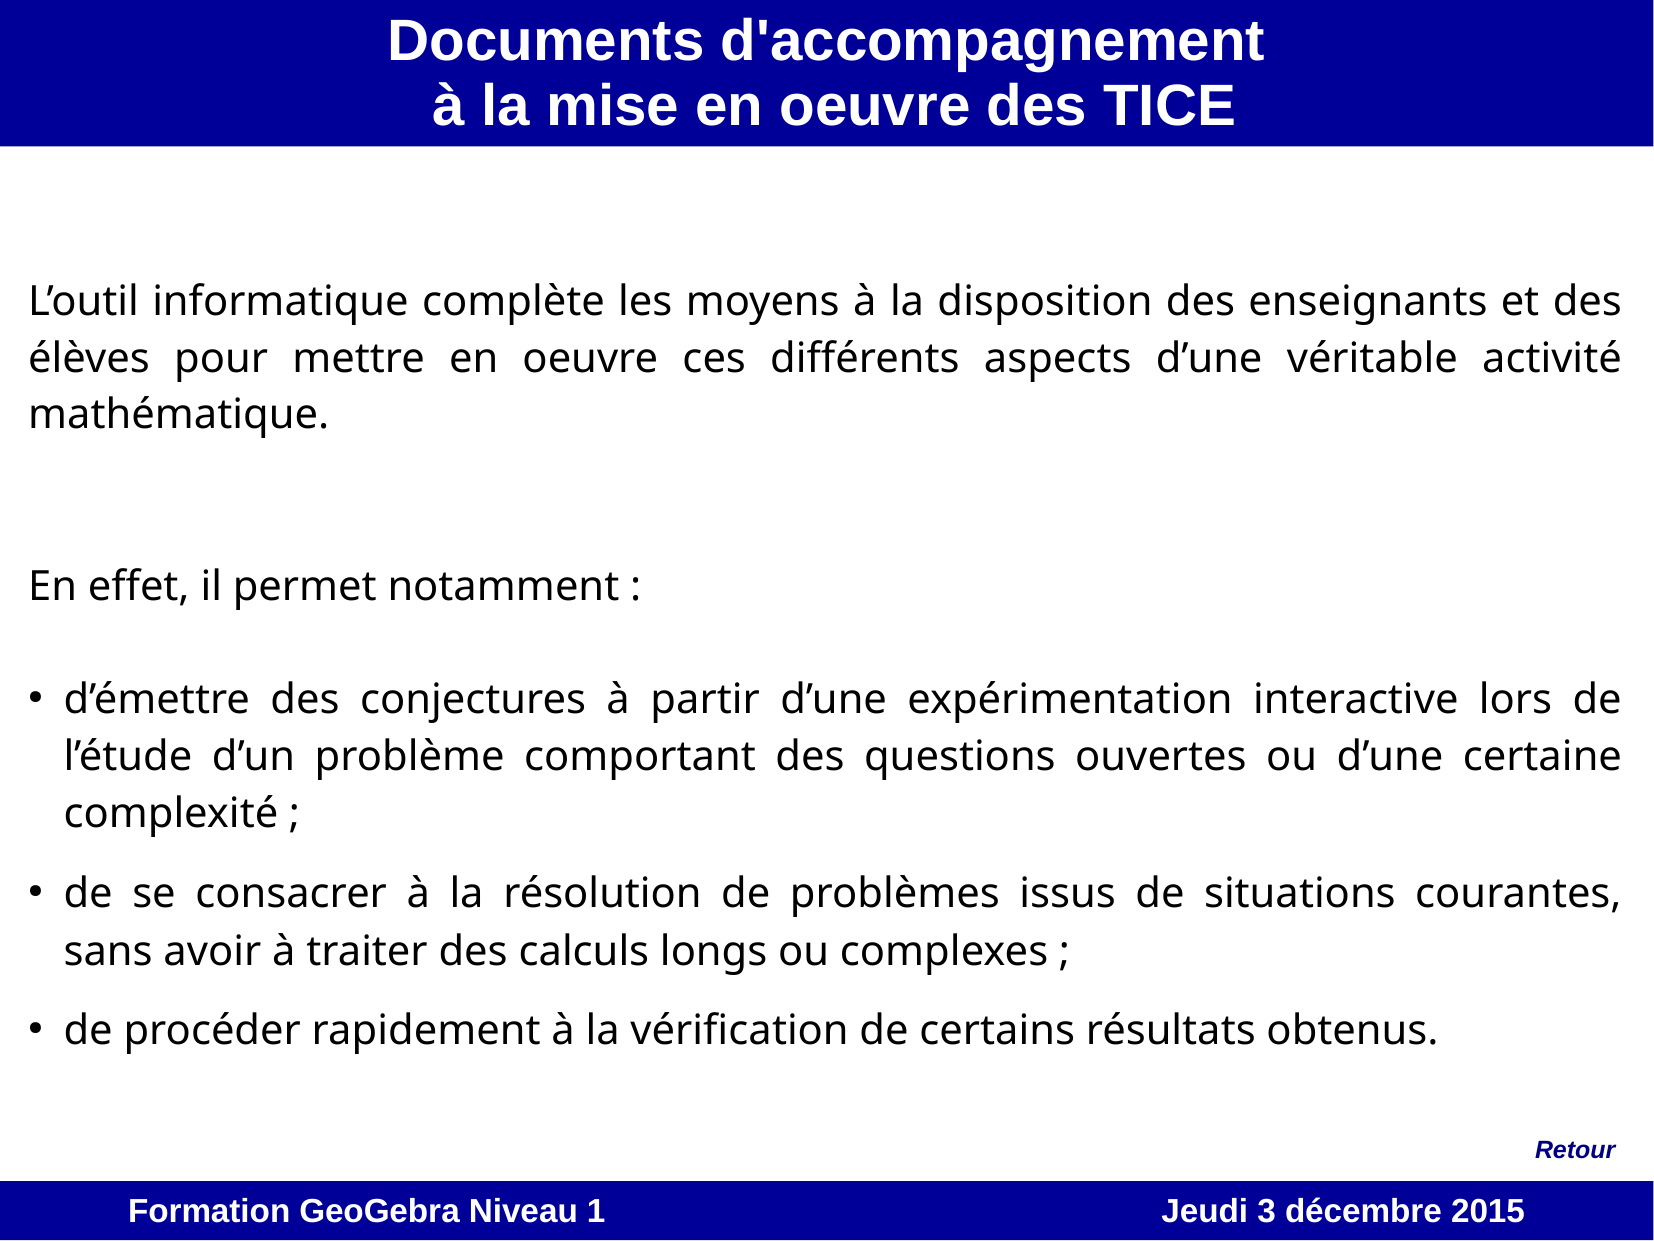

# Documents d'accompagnement à la mise en oeuvre des TICE
L’outil informatique complète les moyens à la disposition des enseignants et des élèves pour mettre en oeuvre ces différents aspects d’une véritable activité mathématique.
En effet, il permet notamment :
d’émettre des conjectures à partir d’une expérimentation interactive lors de l’étude d’un problème comportant des questions ouvertes ou d’une certaine complexité ;
de se consacrer à la résolution de problèmes issus de situations courantes, sans avoir à traiter des calculs longs ou complexes ;
de procéder rapidement à la vérification de certains résultats obtenus.
Retour
Formation GeoGebra Niveau 1								Jeudi 3 décembre 2015